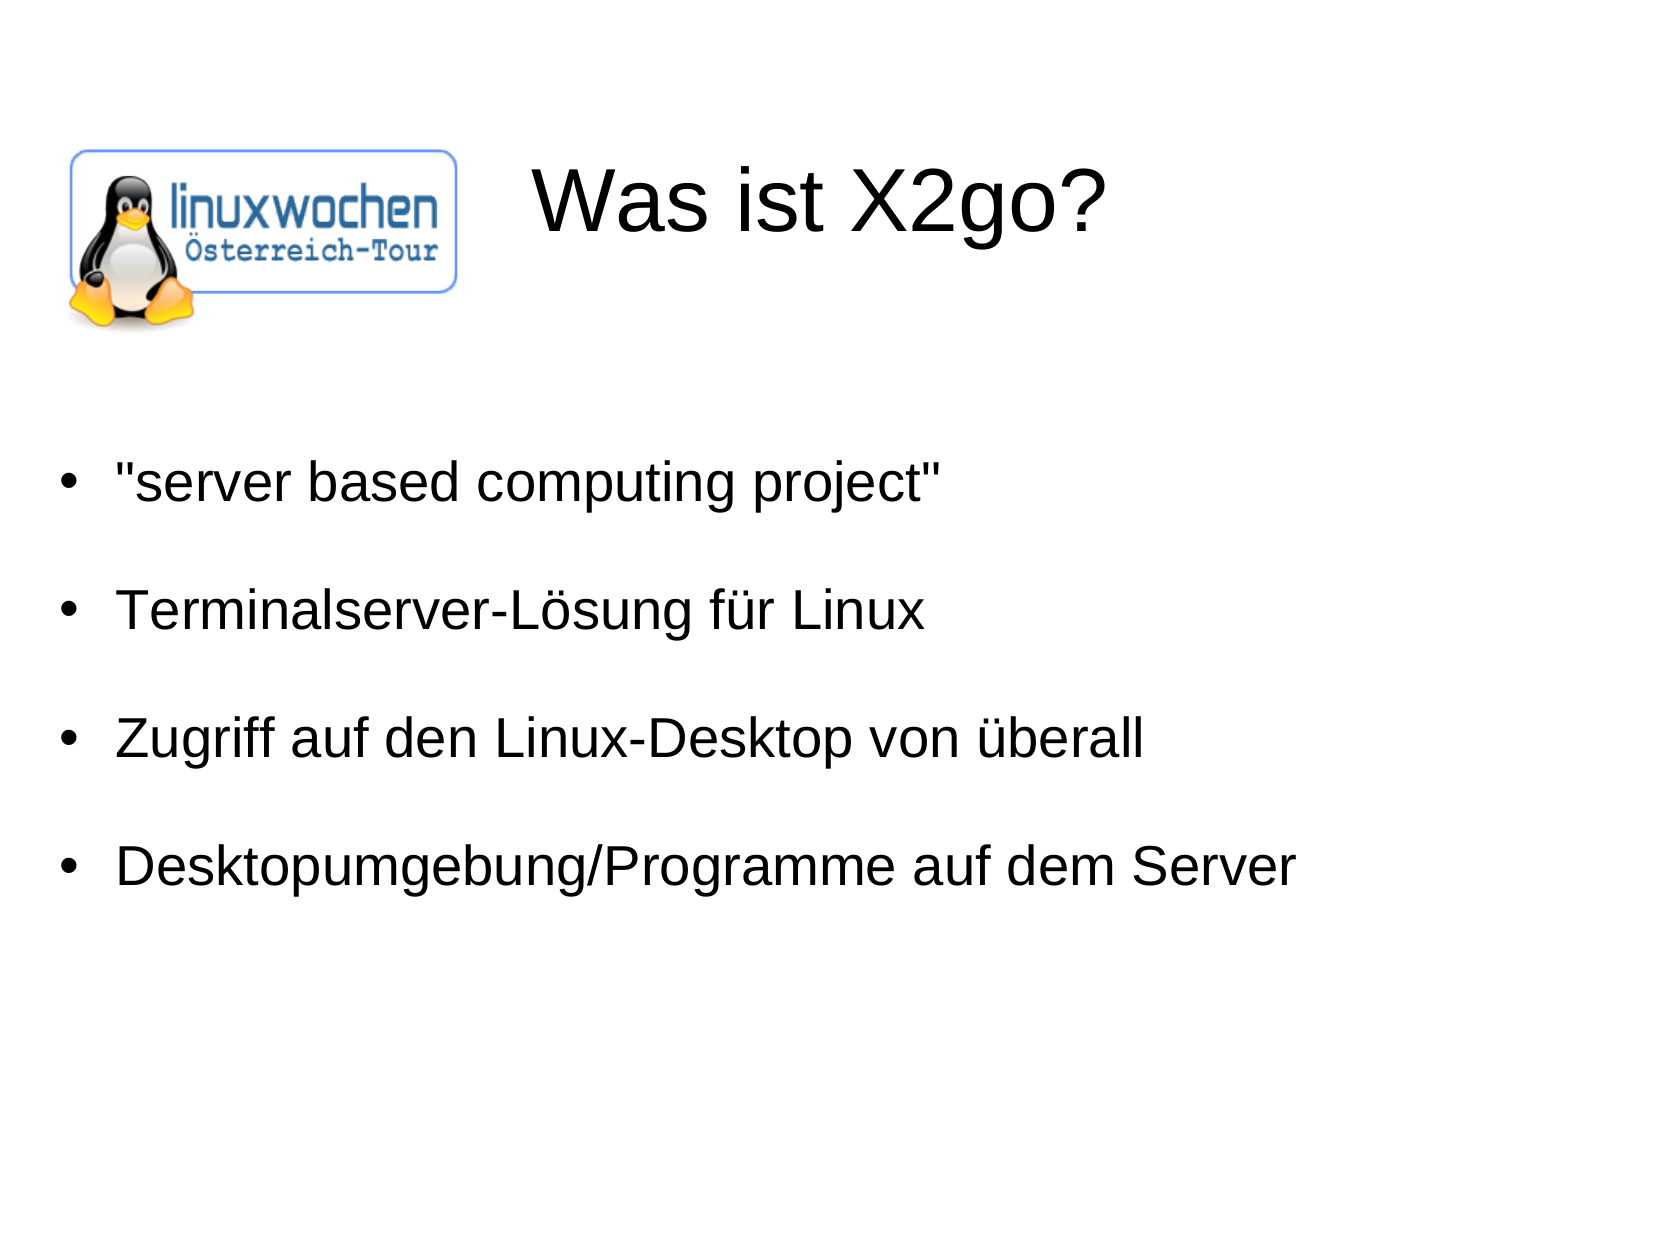

# Was ist X2go?
"server based computing project"
Terminalserver-Lösung für Linux
Zugriff auf den Linux-Desktop von überall
Desktopumgebung/Programme auf dem Server